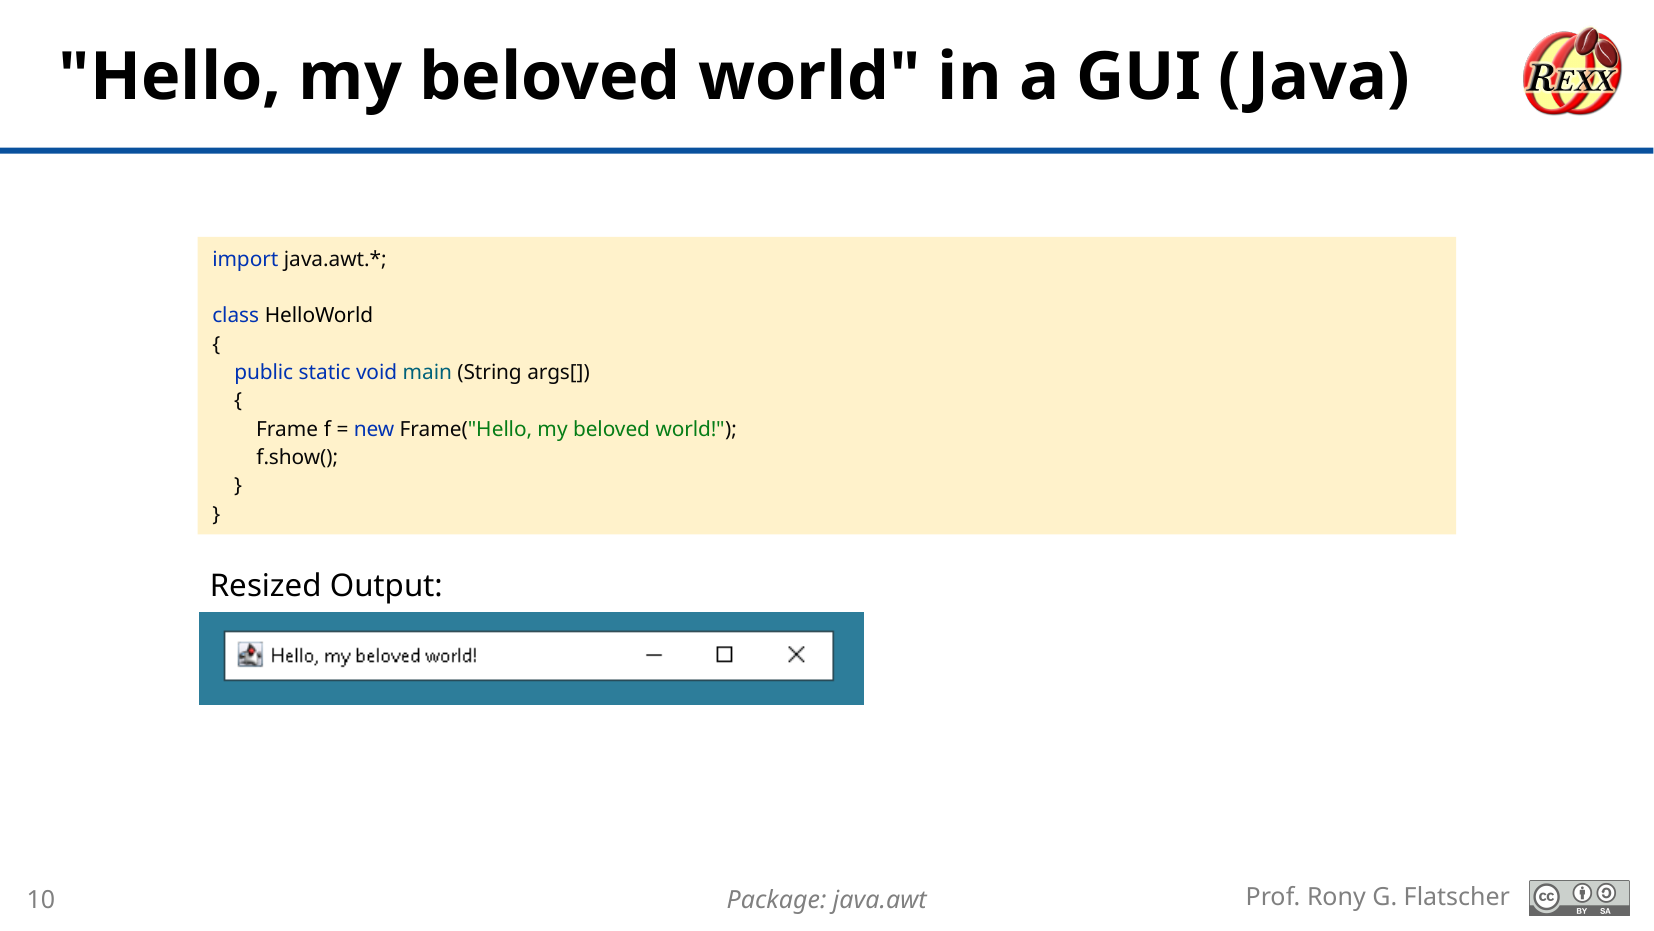

# "Hello, my beloved world" in a GUI (Java)
import java.awt.*;
class HelloWorld
{
 public static void main (String args[])
 {
 Frame f = new Frame("Hello, my beloved world!");
 f.show();
 }
}
Resized Output:
Package: java.awt